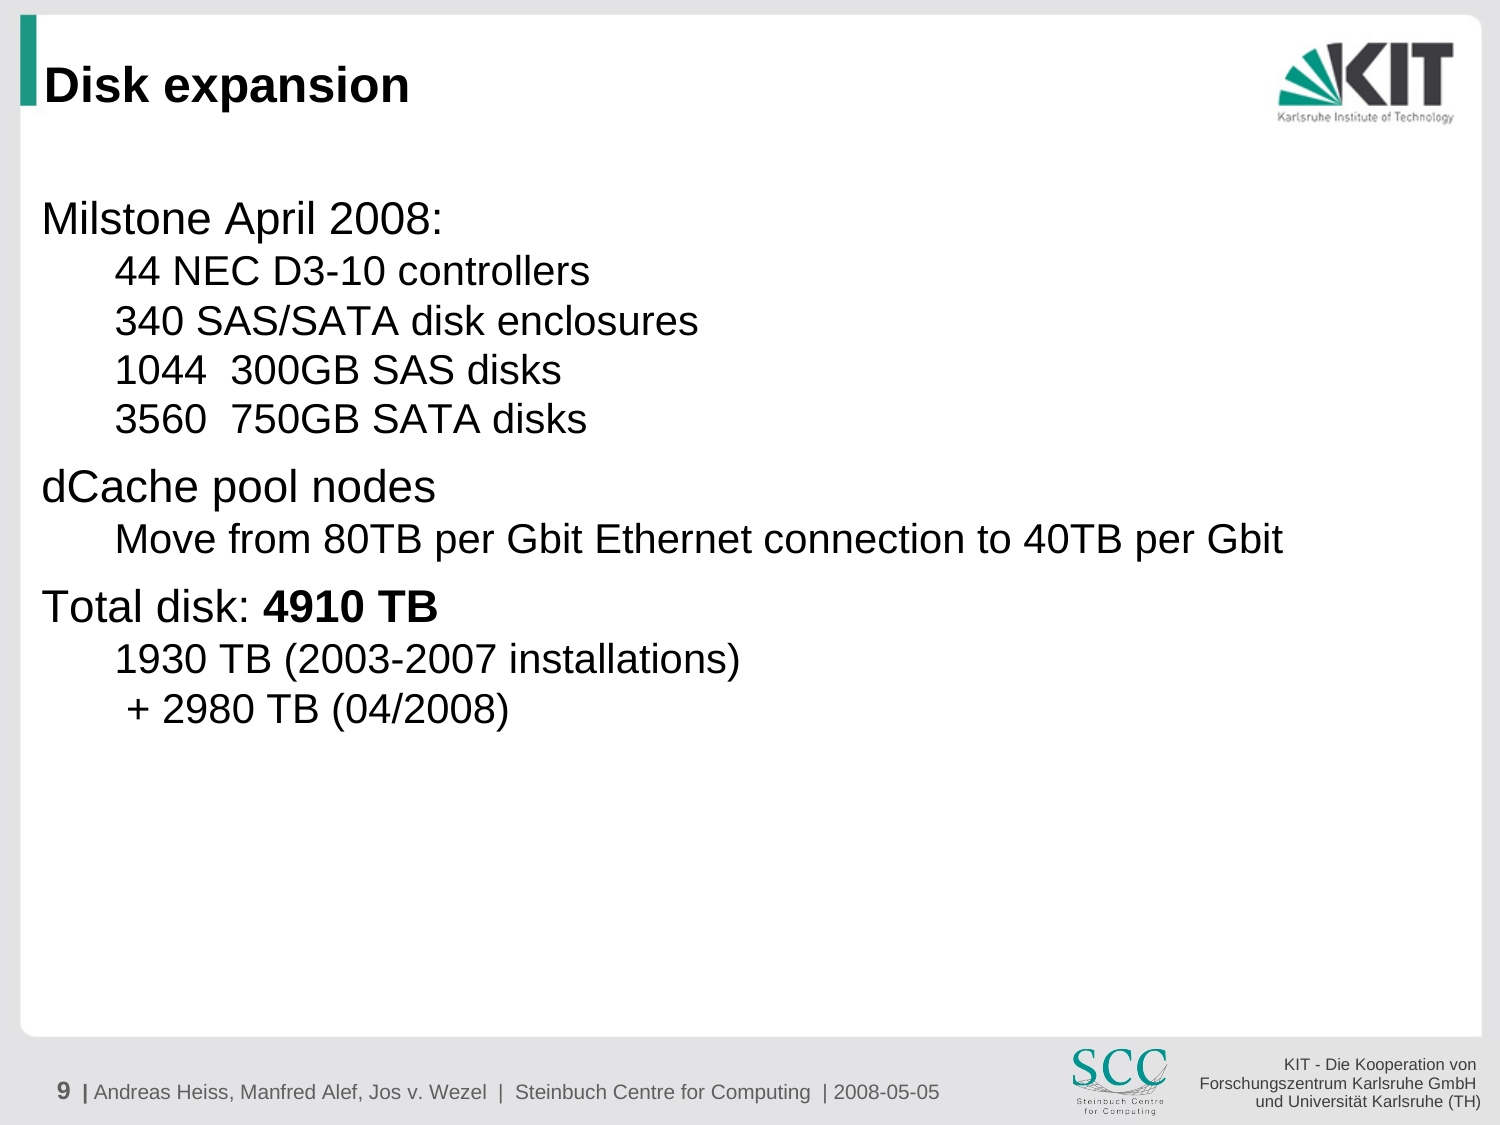

# Disk expansion
Milstone April 2008:
44 NEC D3-10 controllers
340 SAS/SATA disk enclosures
1044 300GB SAS disks
3560 750GB SATA disks
dCache pool nodes
Move from 80TB per Gbit Ethernet connection to 40TB per Gbit
Total disk: 4910 TB
1930 TB (2003-2007 installations)
 + 2980 TB (04/2008)